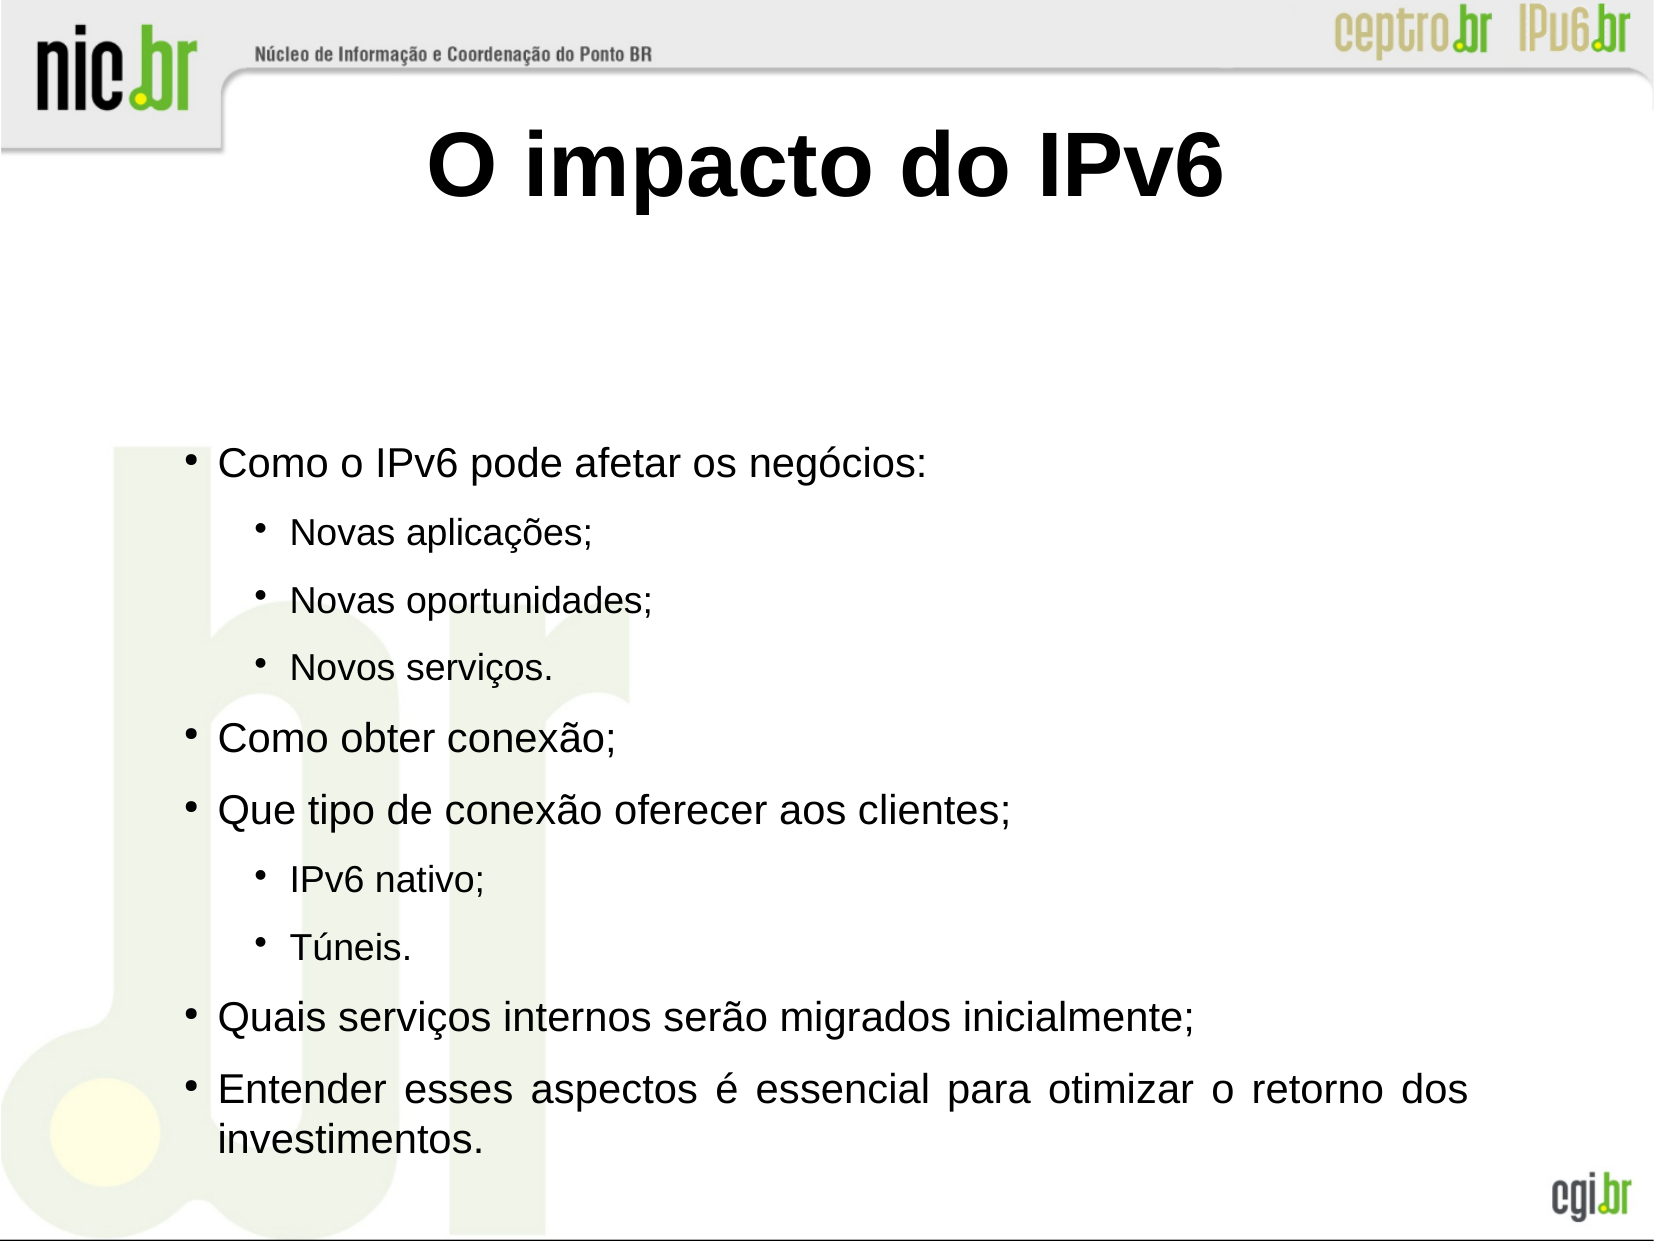

O impacto do IPv6
Como o IPv6 pode afetar os negócios:
Novas aplicações;
Novas oportunidades;
Novos serviços.
Como obter conexão;
Que tipo de conexão oferecer aos clientes;
IPv6 nativo;
Túneis.
Quais serviços internos serão migrados inicialmente;
Entender esses aspectos é essencial para otimizar o retorno dos investimentos.